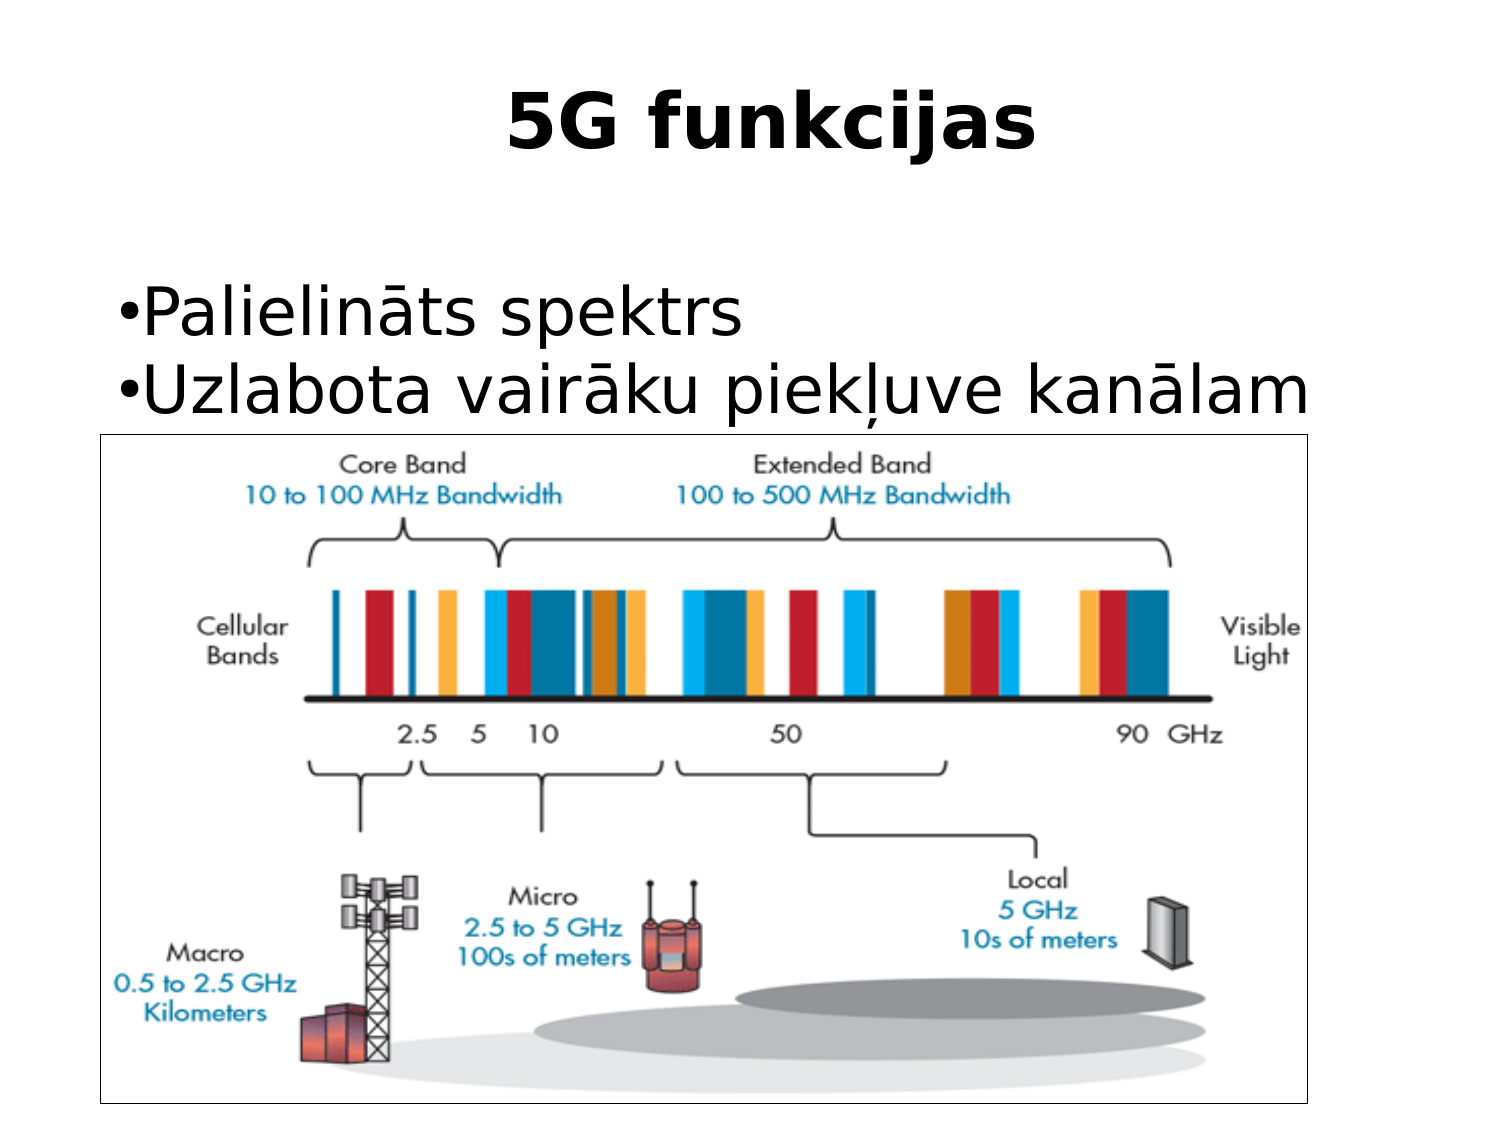

# 5G funkcijas
Palielināts spektrs
Uzlabota vairāku piekļuve kanālam